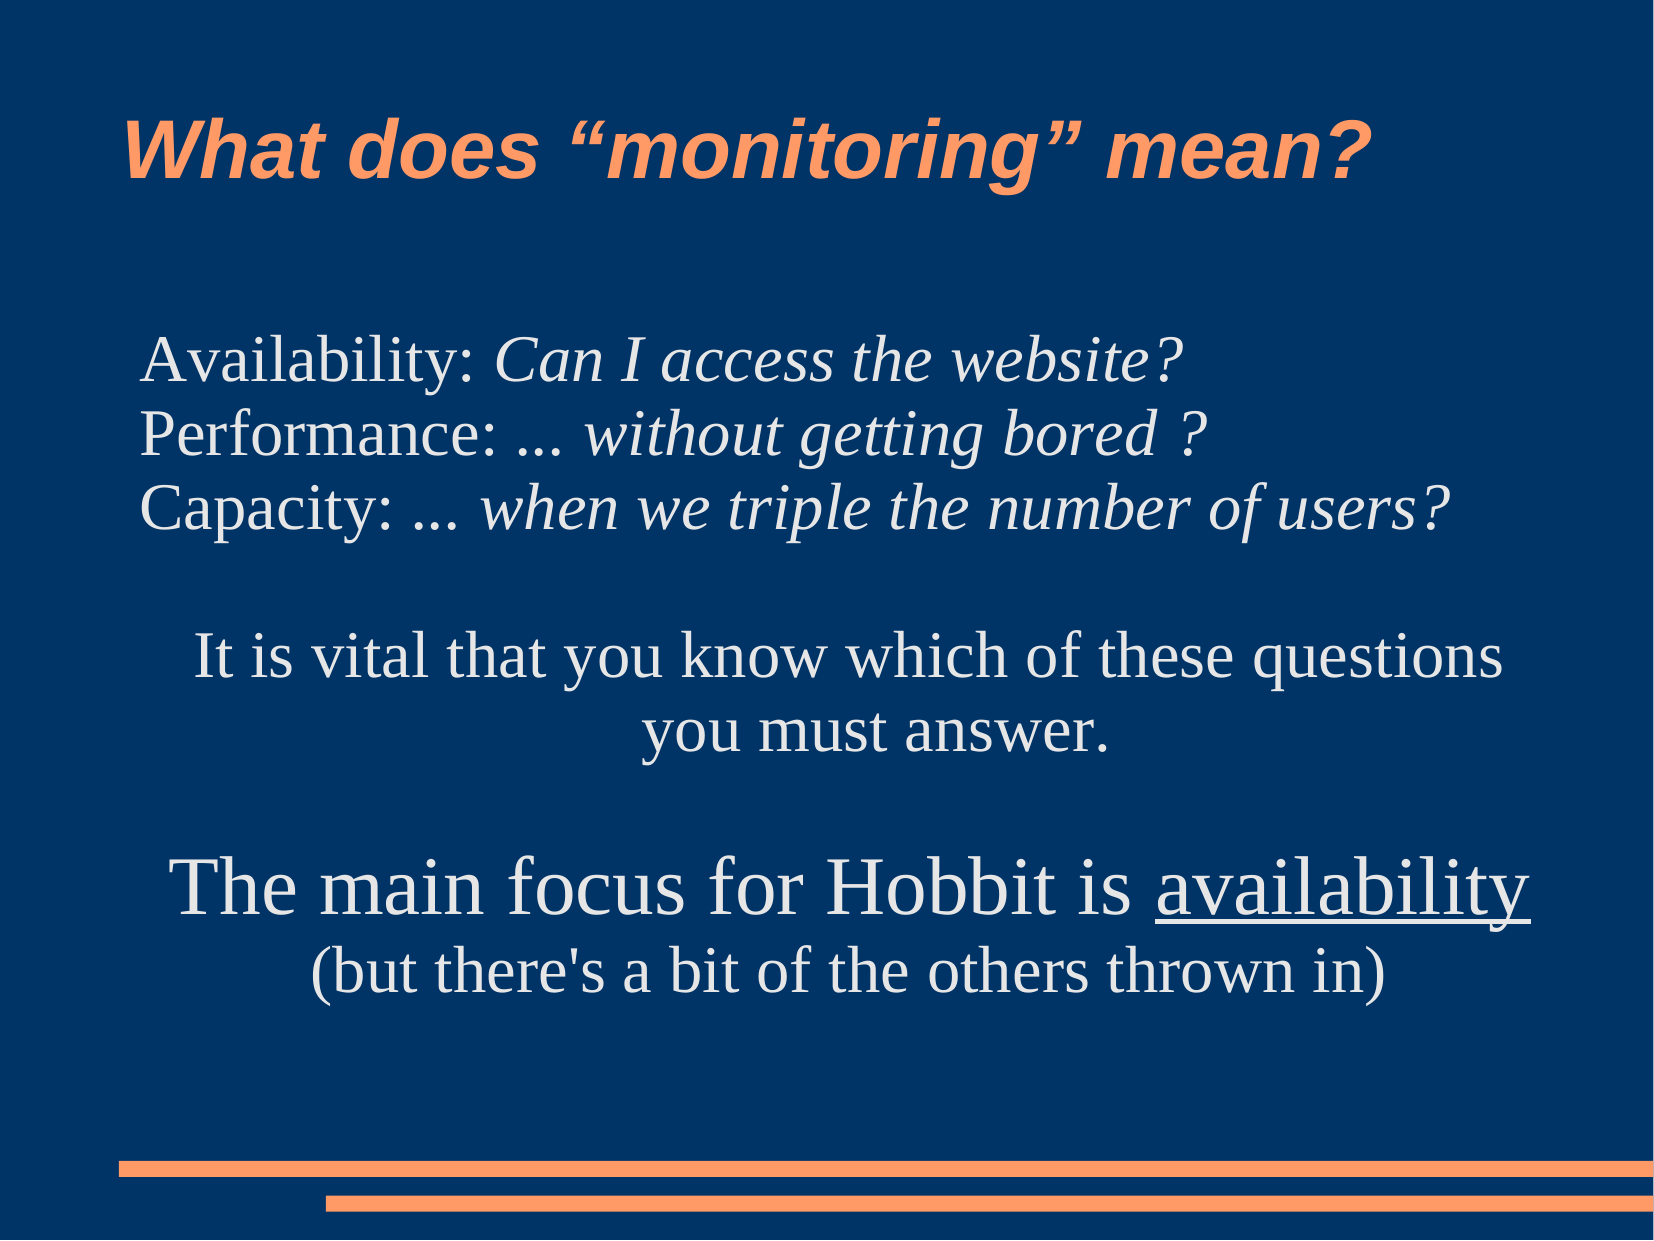

# What does “monitoring” mean?
Availability: Can I access the website?
Performance: ... without getting bored ?
Capacity: ... when we triple the number of users?
It is vital that you know which of these questions you must answer.
The main focus for Hobbit is availability
(but there's a bit of the others thrown in)